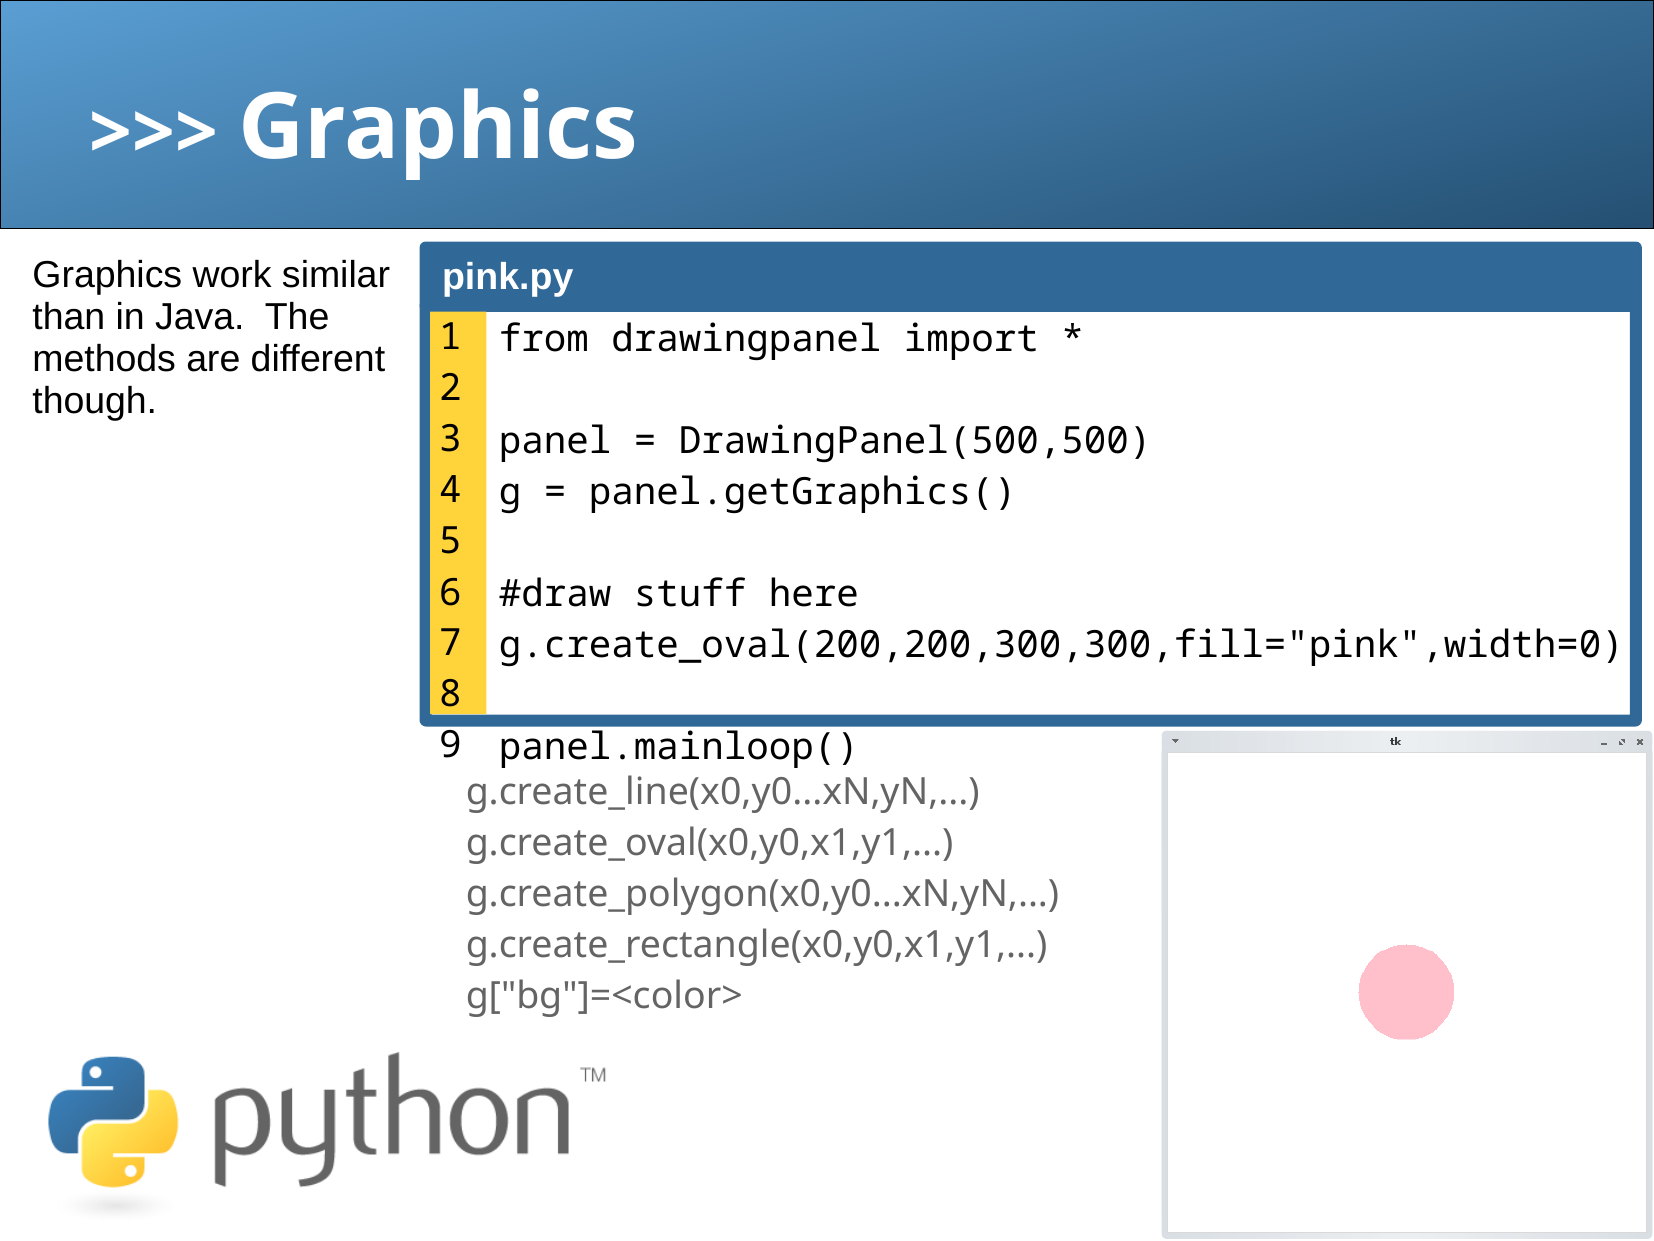

>>> Graphics
Graphics work similar than in Java. The methods are different though.
pink.py
1
2
3
4
5
6
7
8
9
from drawingpanel import *
panel = DrawingPanel(500,500)
g = panel.getGraphics()
#draw stuff here
g.create_oval(200,200,300,300,fill="pink",width=0)
panel.mainloop()
g.create_line(x0,y0...xN,yN,...)
g.create_oval(x0,y0,x1,y1,...)
g.create_polygon(x0,y0...xN,yN,...)
g.create_rectangle(x0,y0,x1,y1,...)
g["bg"]=<color>